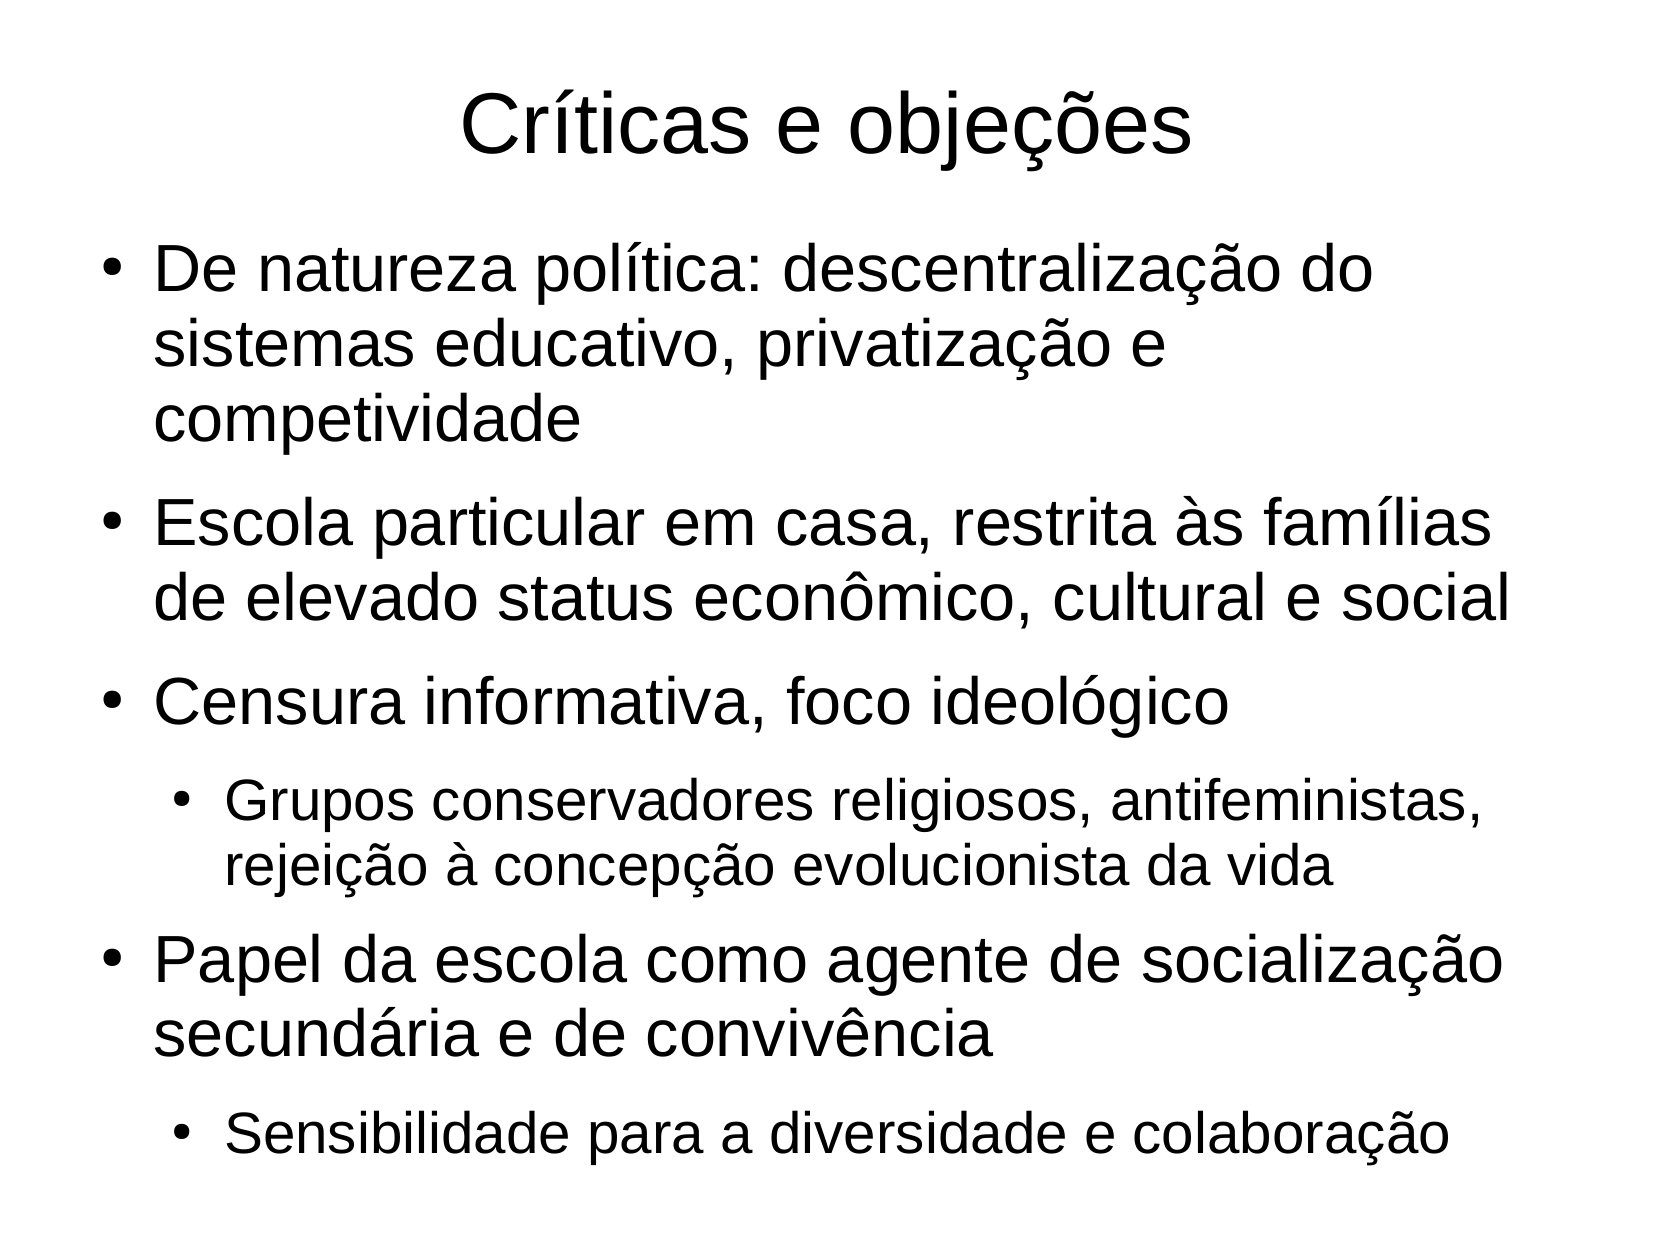

# Críticas e objeções
De natureza política: descentralização do sistemas educativo, privatização e competividade
Escola particular em casa, restrita às famílias de elevado status econômico, cultural e social
Censura informativa, foco ideológico
Grupos conservadores religiosos, antifeministas, rejeição à concepção evolucionista da vida
Papel da escola como agente de socialização secundária e de convivência
Sensibilidade para a diversidade e colaboração